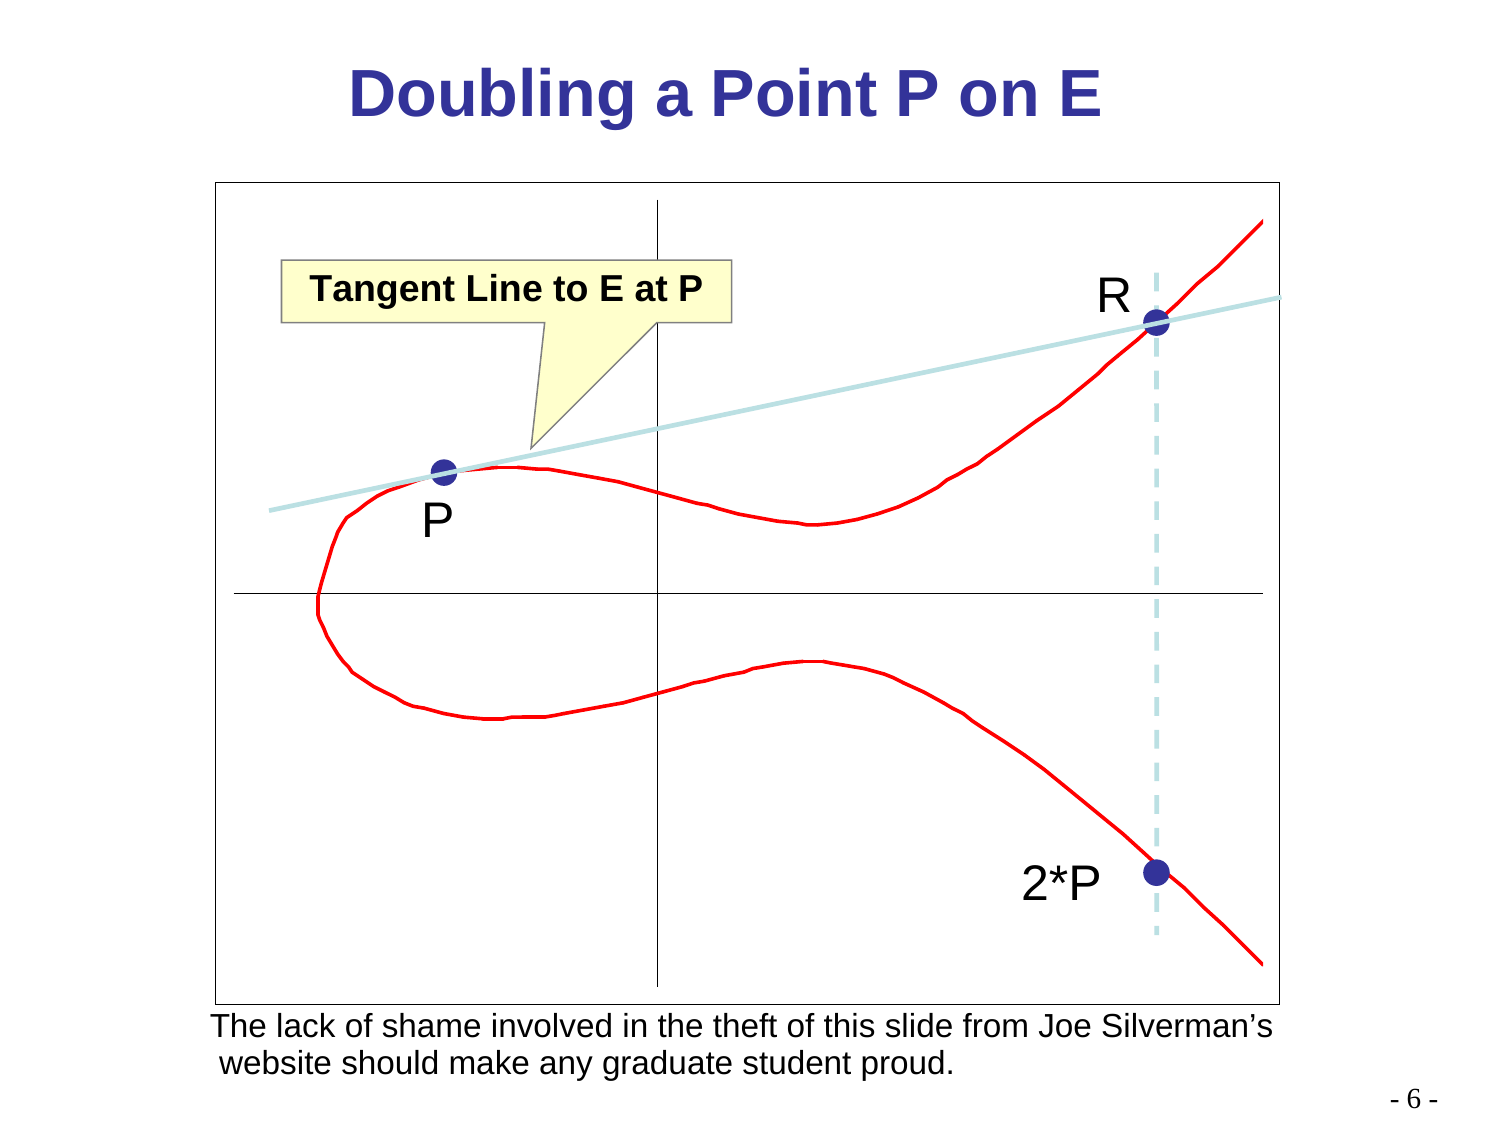

# Doubling a Point P on E
Tangent Line to E at P
R
P
2*P
The lack of shame involved in the theft of this slide from Joe Silverman’s
 website should make any graduate student proud.